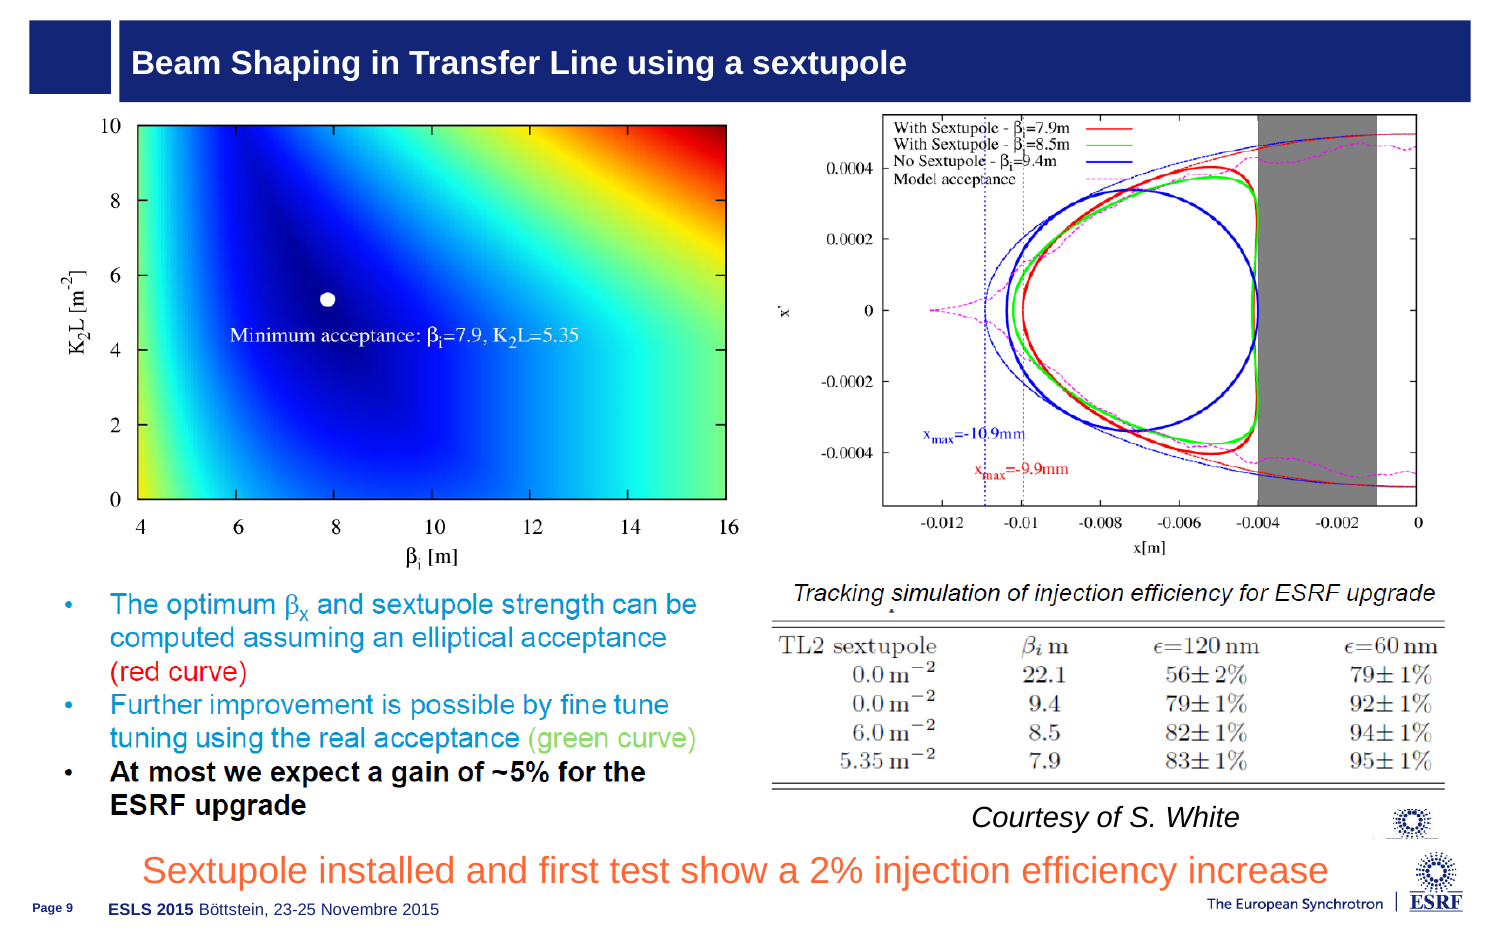

# Beam Shaping in Transfer Line using a sextupole
Courtesy of S. White
Sextupole installed and first test show a 2% injection efficiency increase
Page
ESLS 2015 Böttstein, 23-25 Novembre 2015